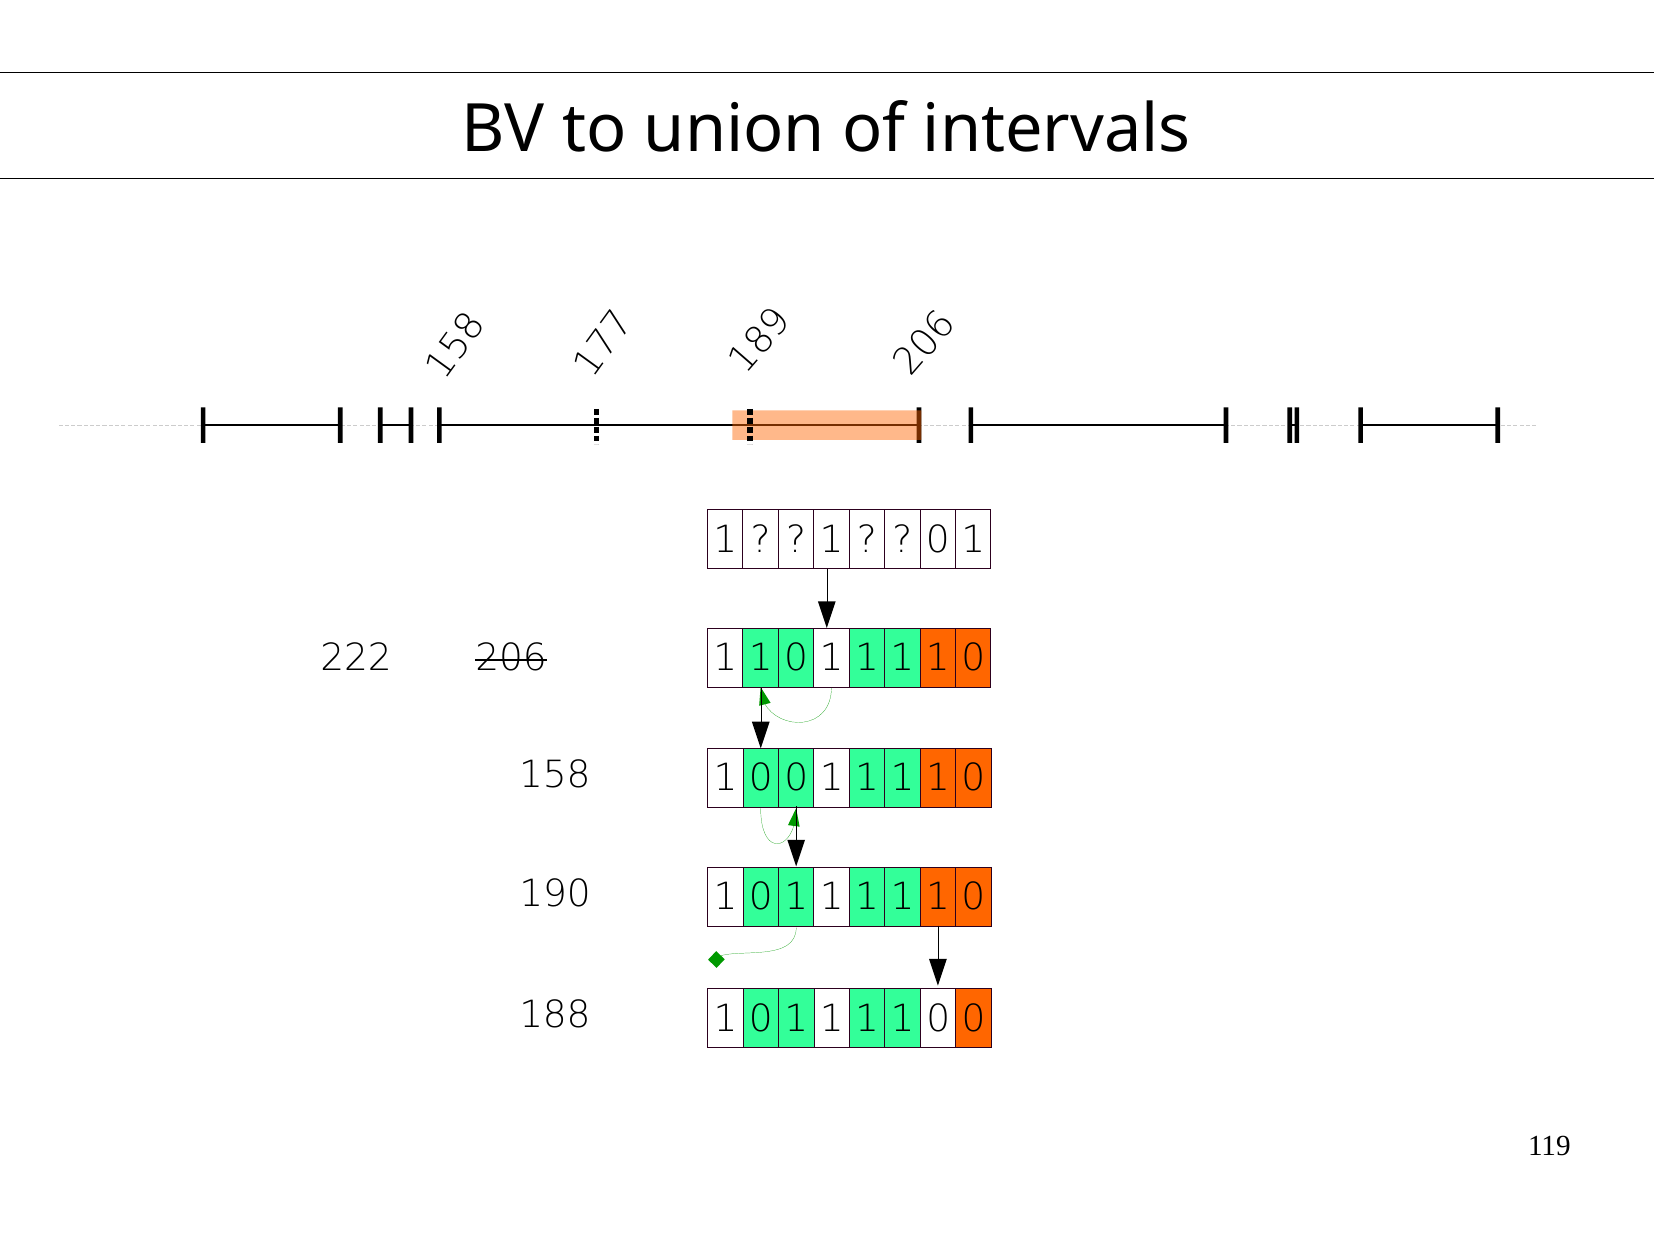

BV to union of intervals
189
206
177
158
1
?
?
1
?
?
0
1
1
0
1
1
1
1
1
0
222
206
158
0
0
1
1
1
1
1
0
190
0
1
1
1
1
1
1
0
188
0
1
1
1
1
1
0
0
119